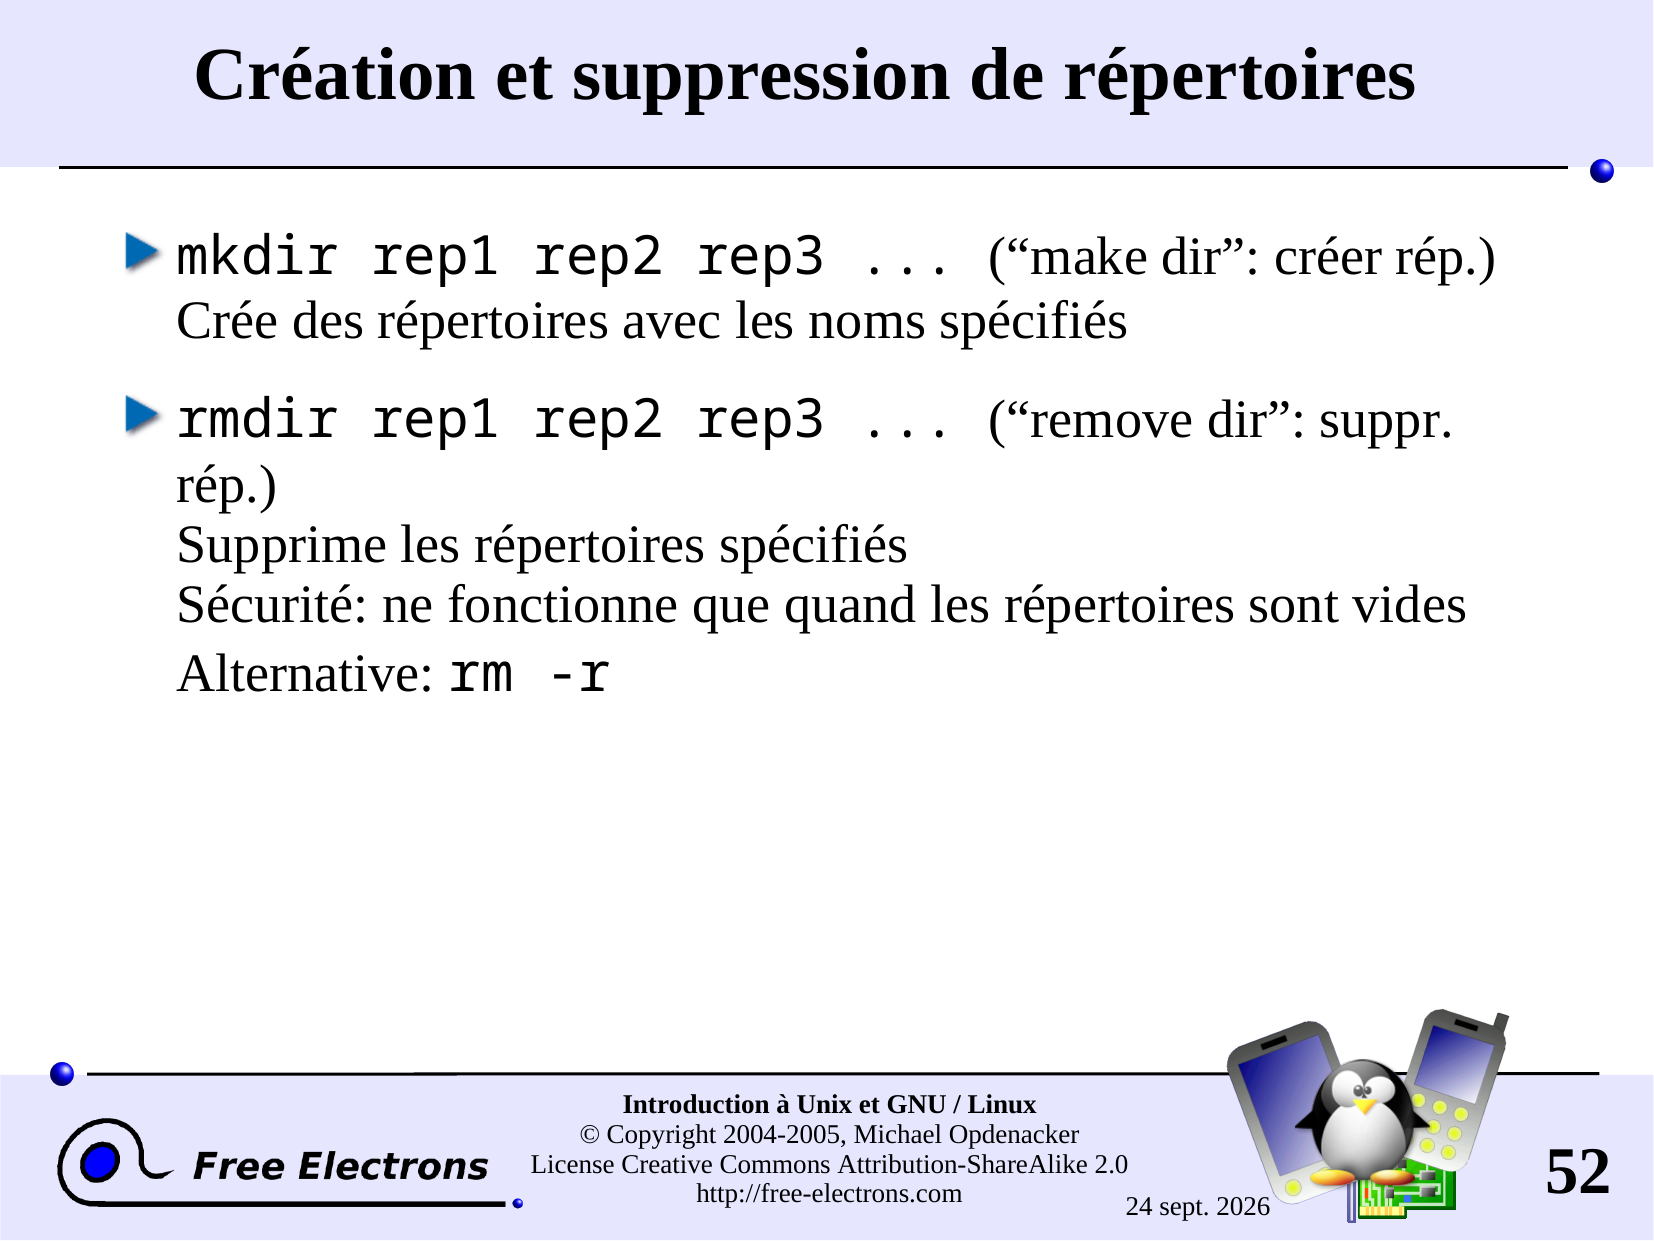

# Création et suppression de répertoires
mkdir rep1 rep2 rep3 ... (“make dir”: créer rép.)
Crée des répertoires avec les noms spécifiés
rmdir rep1 rep2 rep3 ... (“remove dir”: suppr. rép.)
Supprime les répertoires spécifiés
Sécurité: ne fonctionne que quand les répertoires sont vides
Alternative: rm -r